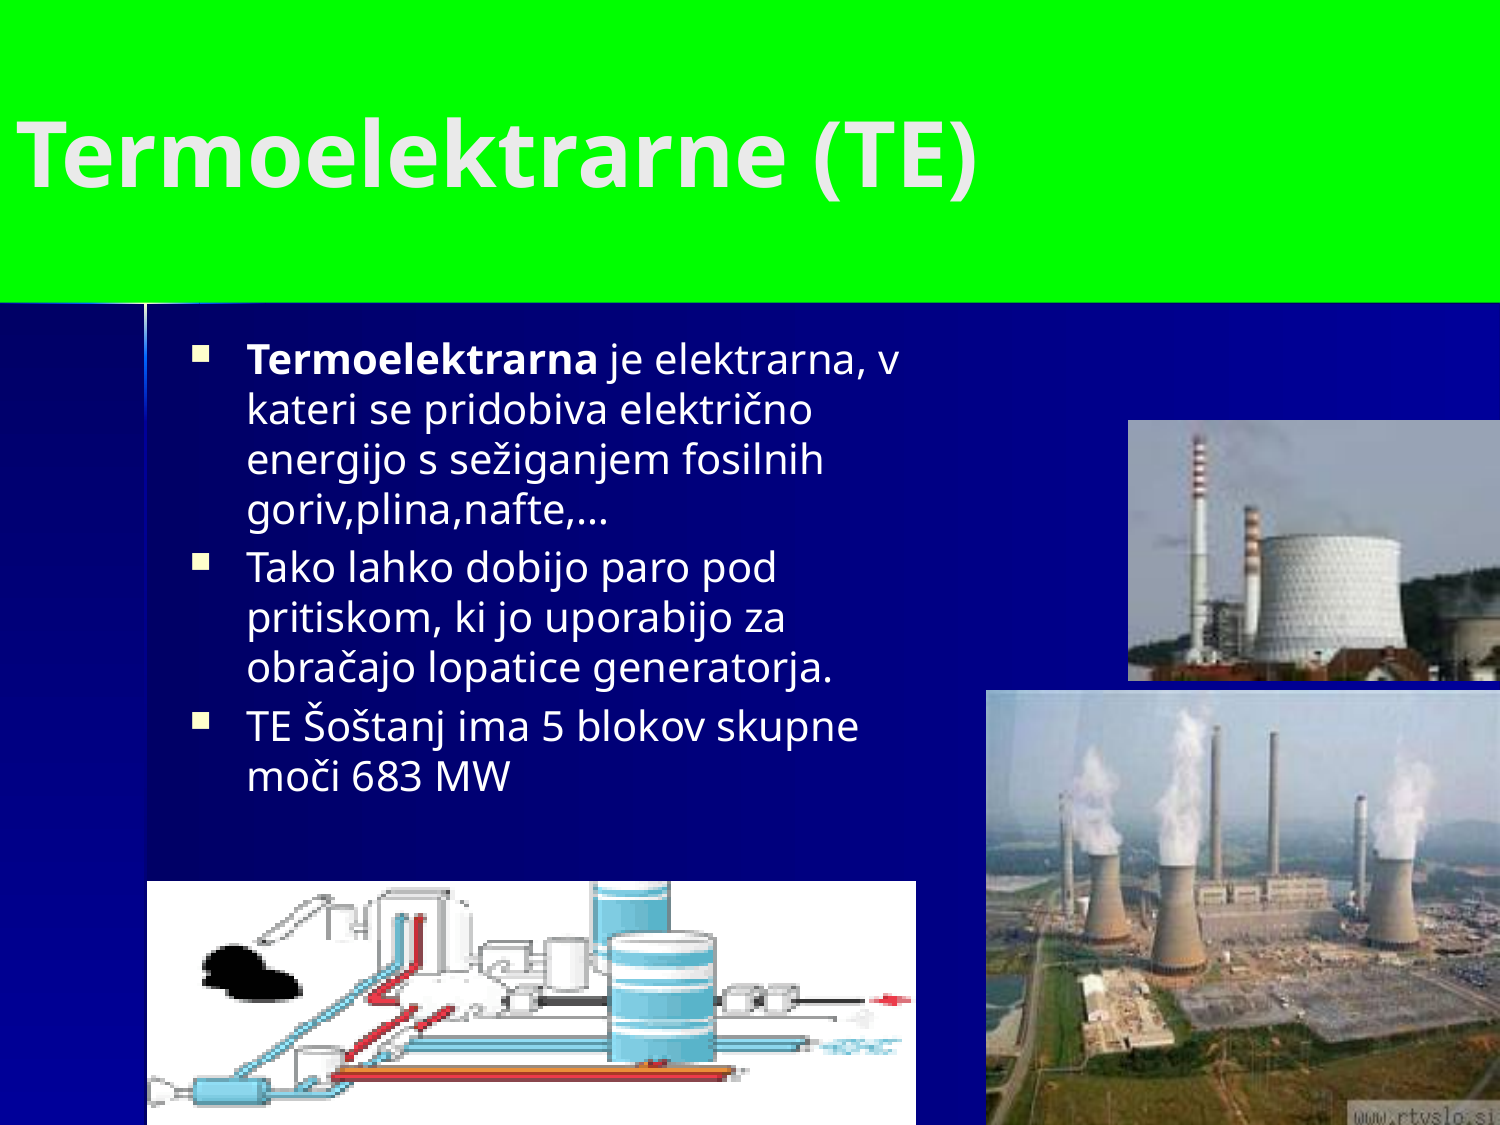

# Termoelektrarne (TE)
Termoelektrarna je elektrarna, v kateri se pridobiva električno energijo s sežiganjem fosilnih goriv,plina,nafte,…
Tako lahko dobijo paro pod pritiskom, ki jo uporabijo za obračajo lopatice generatorja.
TE Šoštanj ima 5 blokov skupne moči 683 MW